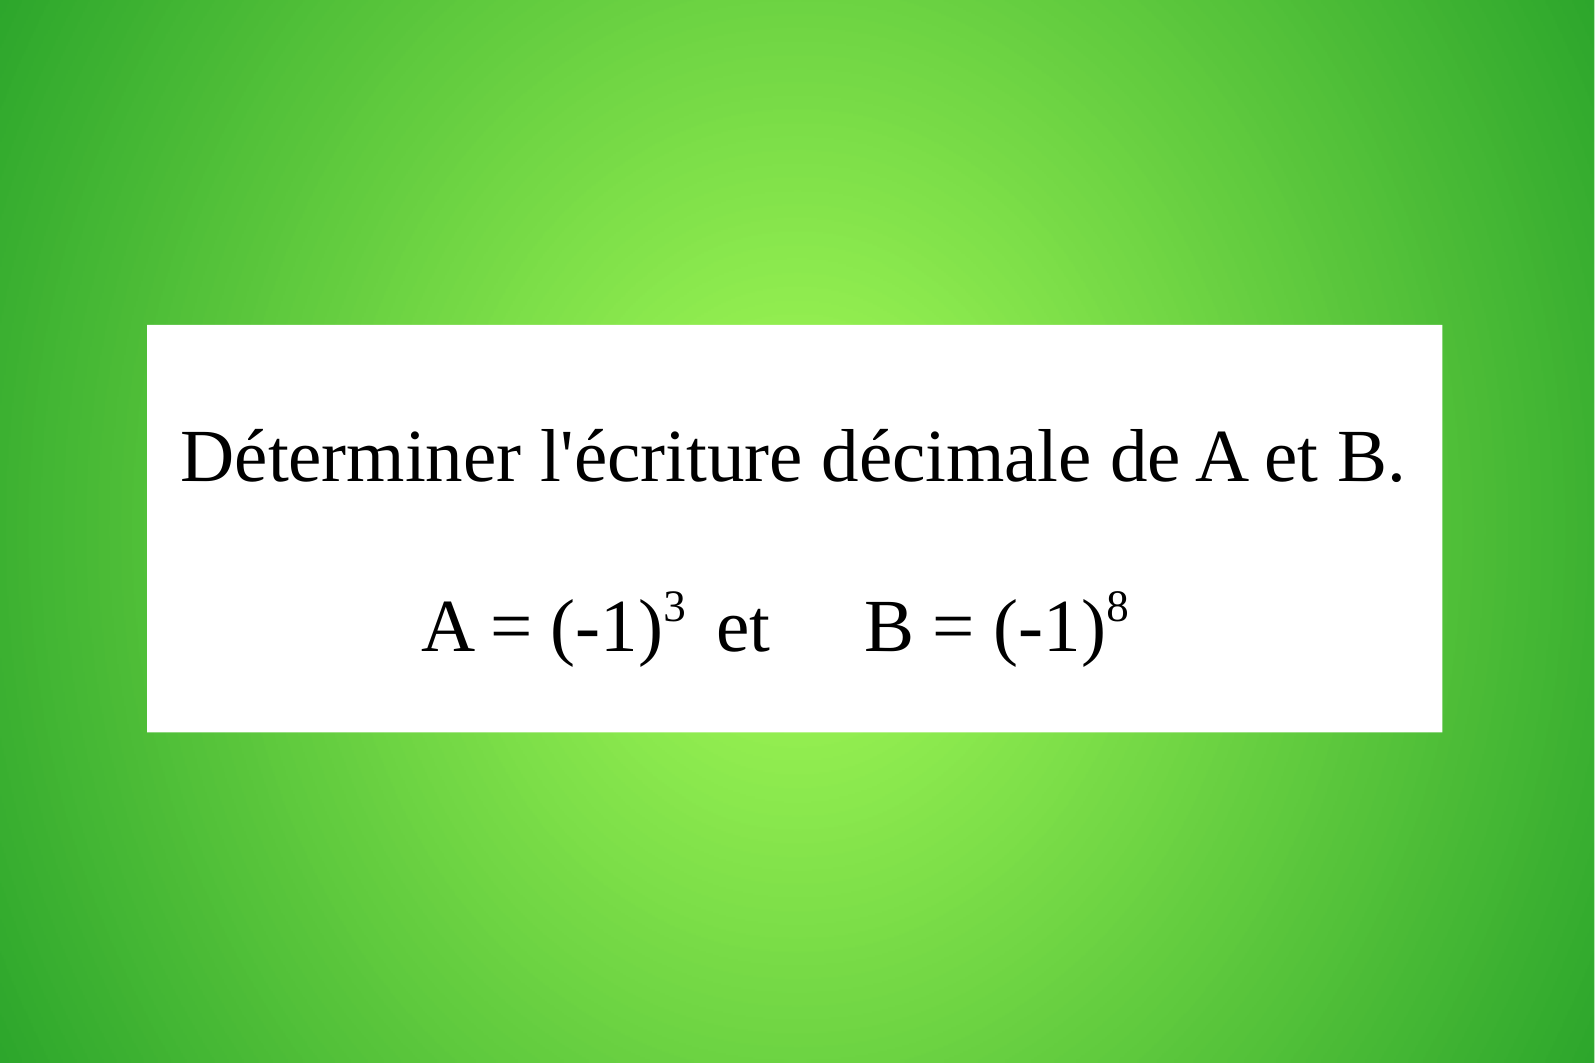

Déterminer l'écriture décimale de A et B.
A = (-1)3 	et		B = (-1)8